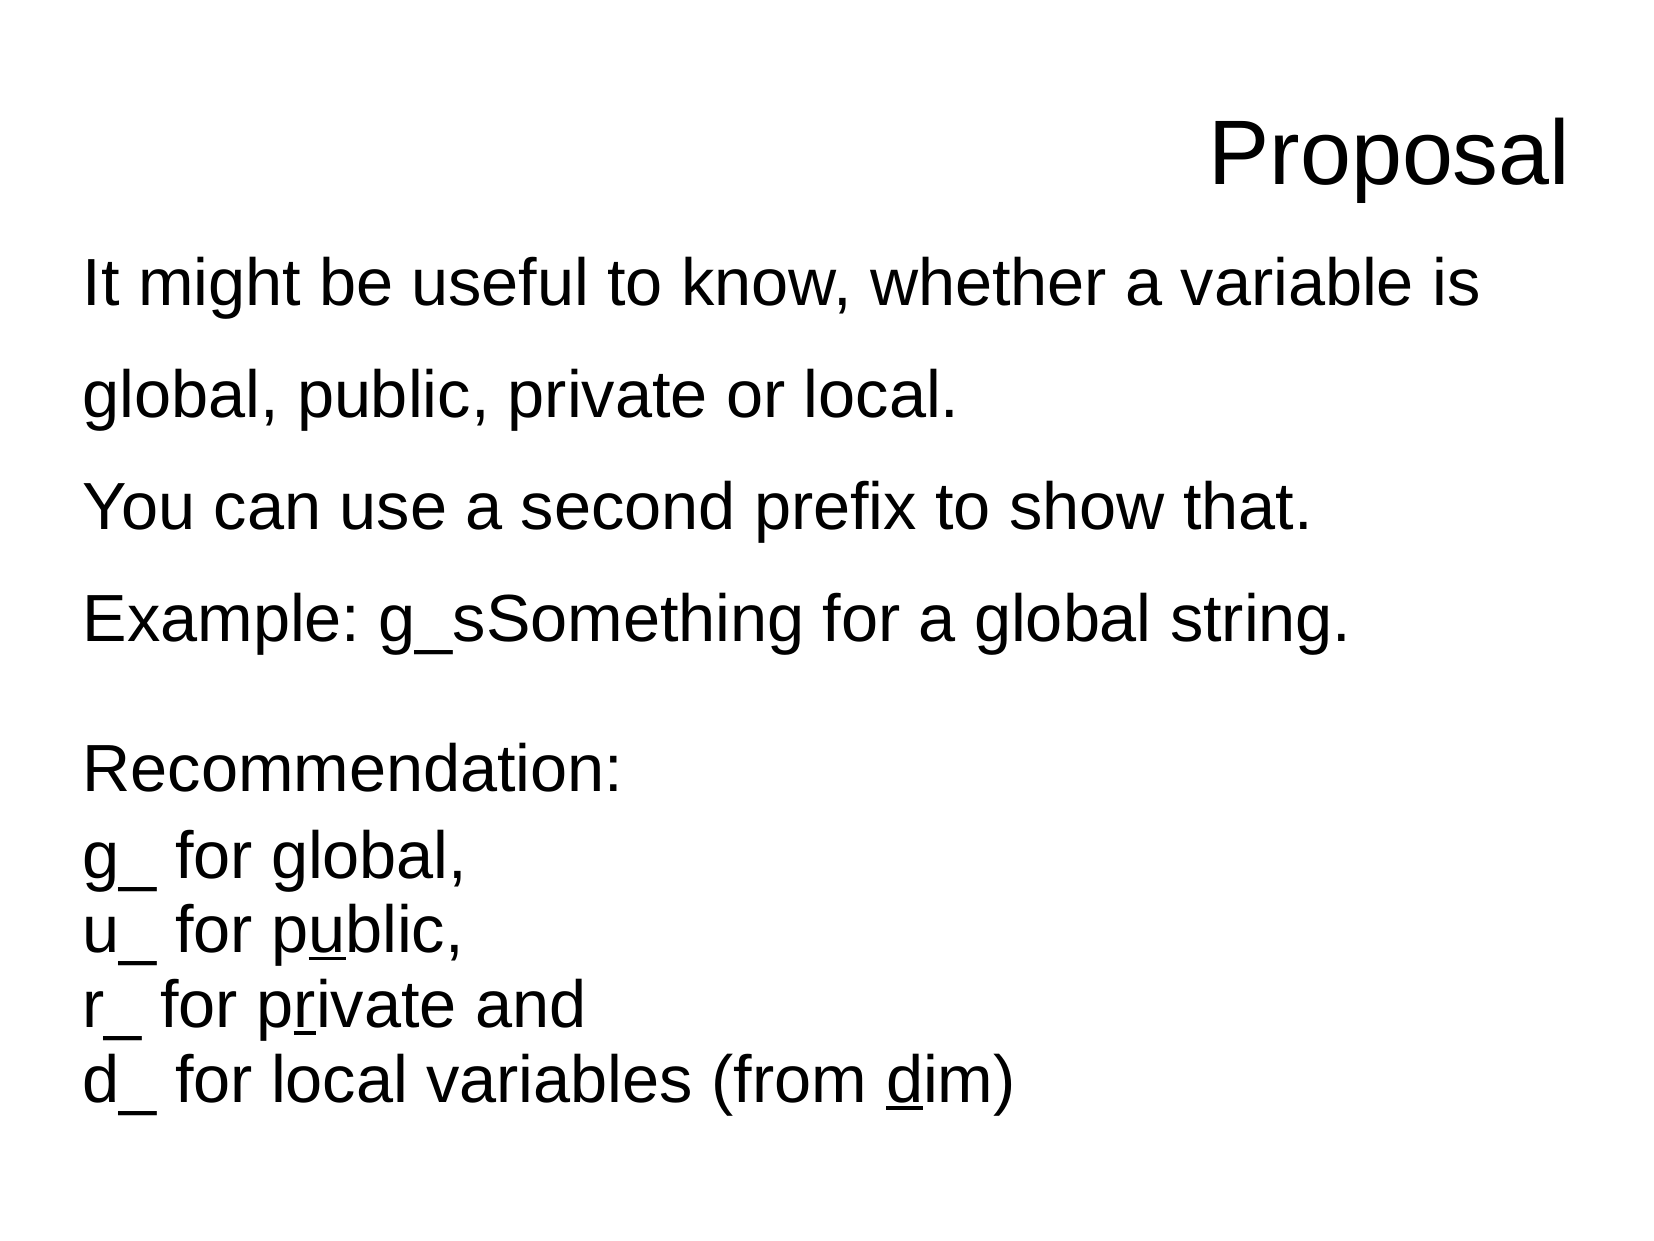

# Proposal
It might be useful to know, whether a variable is global, public, private or local.
You can use a second prefix to show that.
Example: g_sSomething for a global string.
Recommendation:
g_ for global,
u_ for public,
r_ for private and
d_ for local variables (from dim)